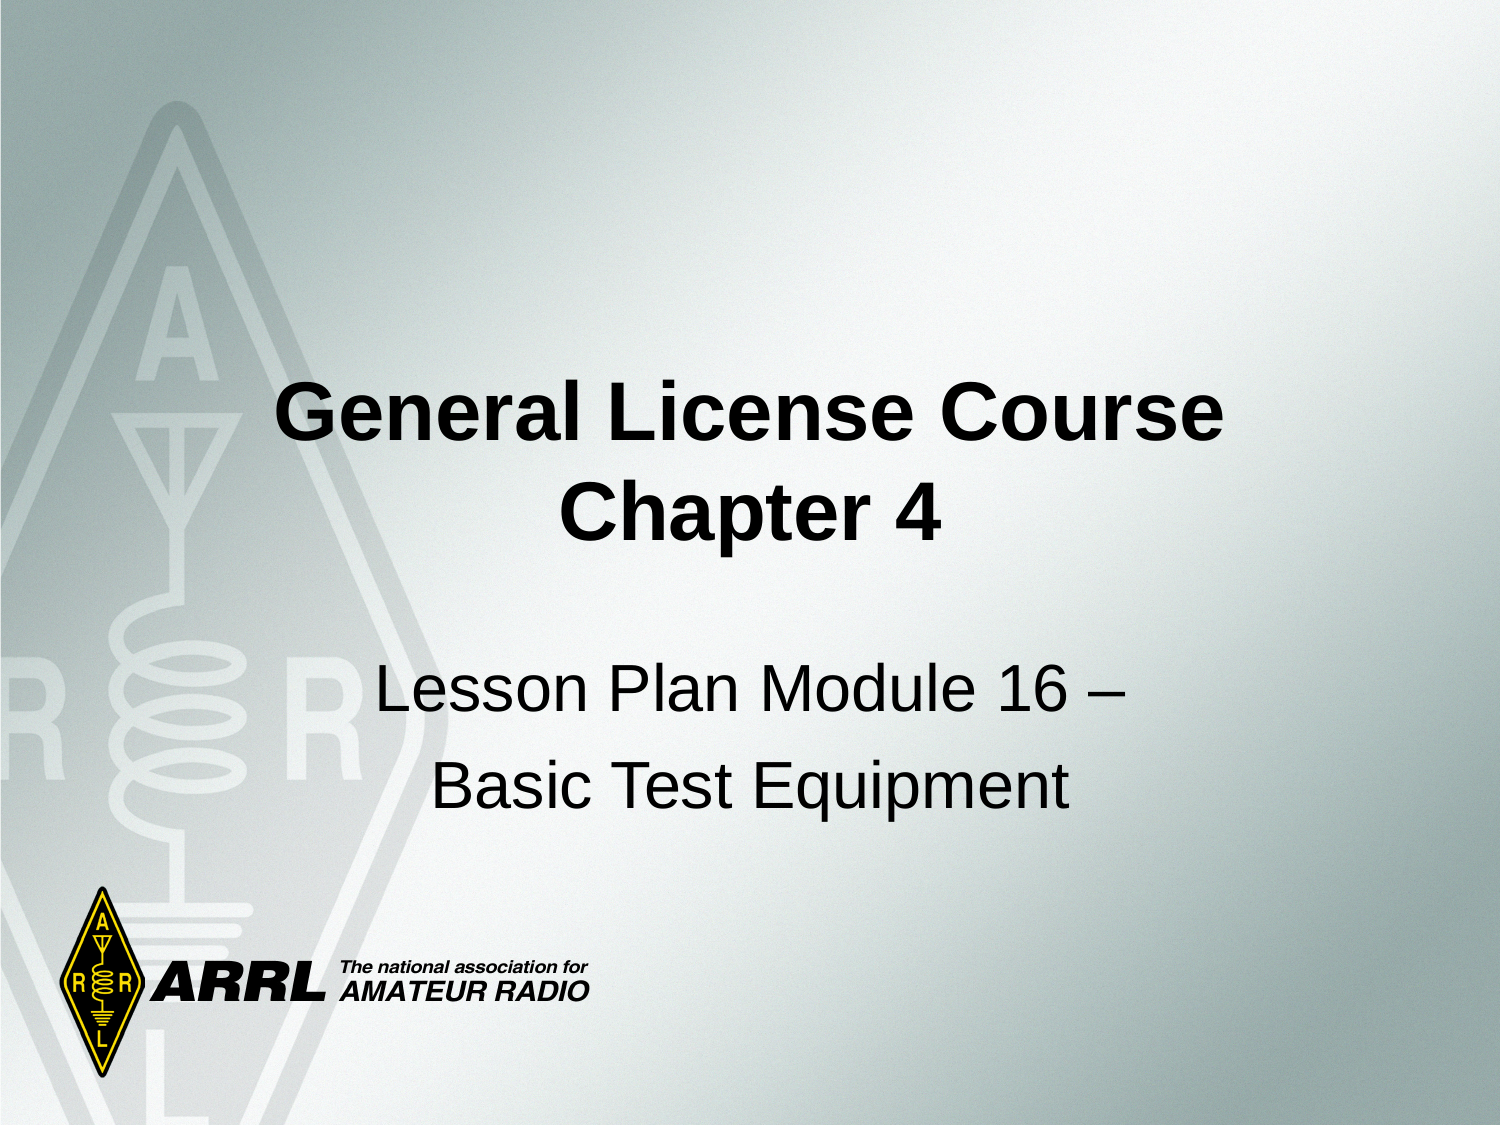

# General License Course Chapter 4
Lesson Plan Module 16 –
Basic Test Equipment